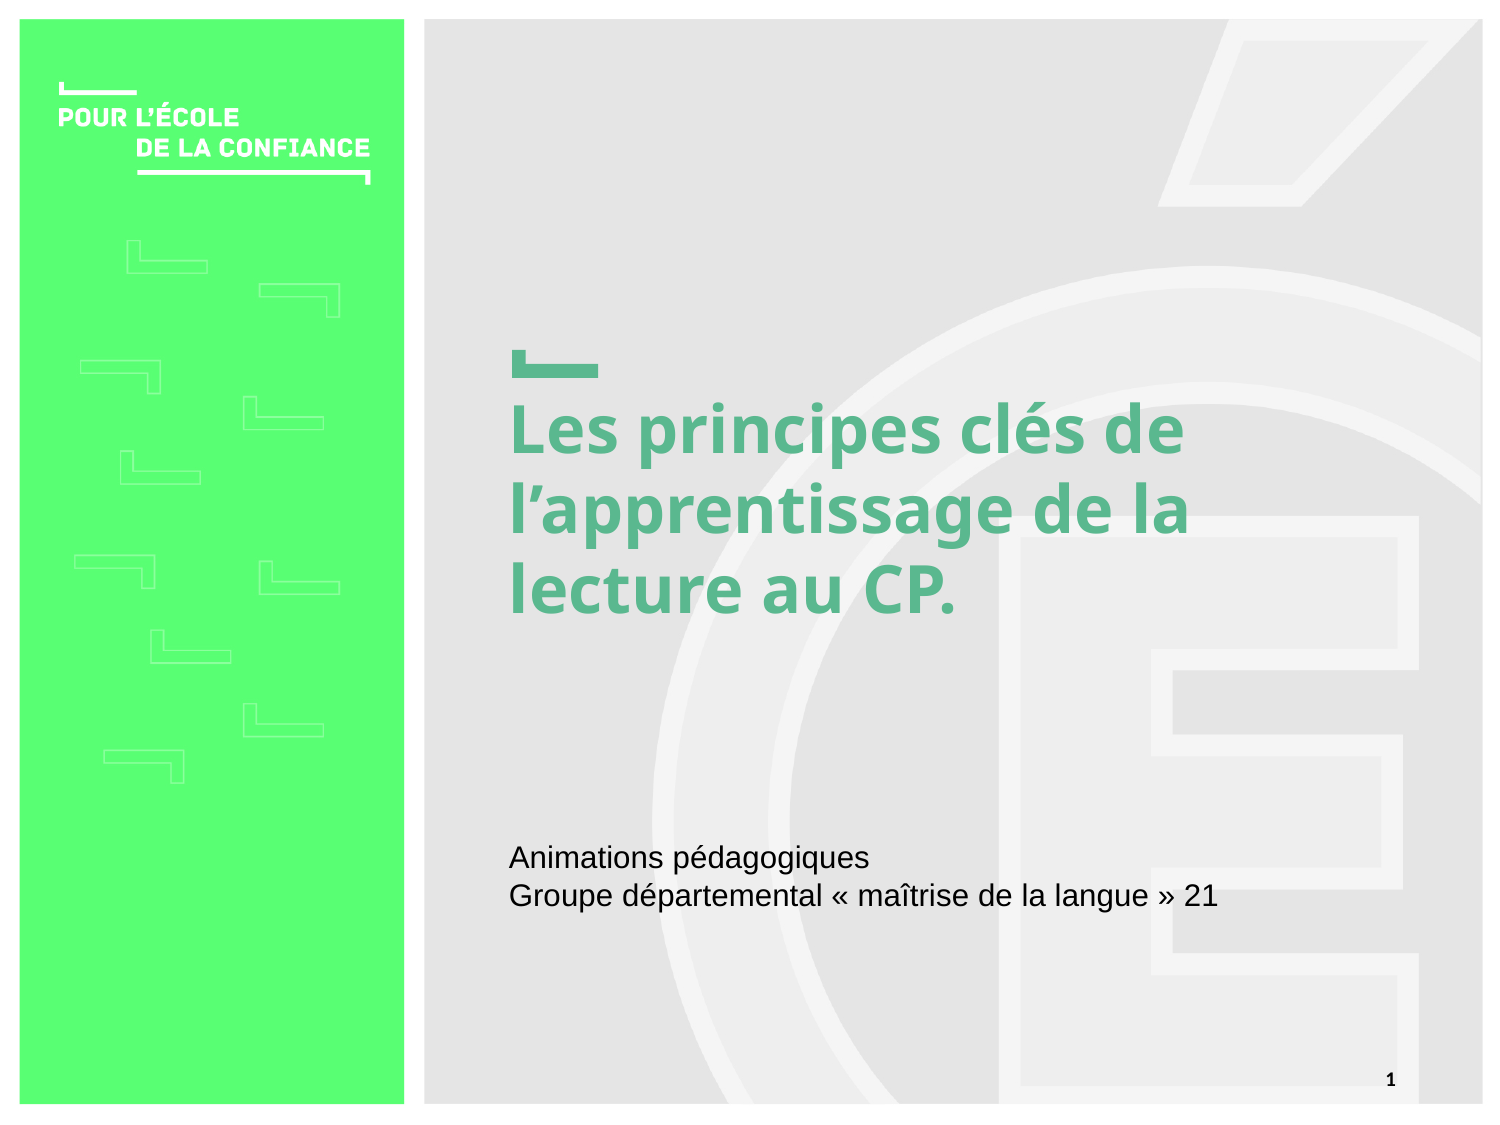

# Les principes clés de l’apprentissage de la lecture au CP.
Animations pédagogiques
Groupe départemental « maîtrise de la langue » 21